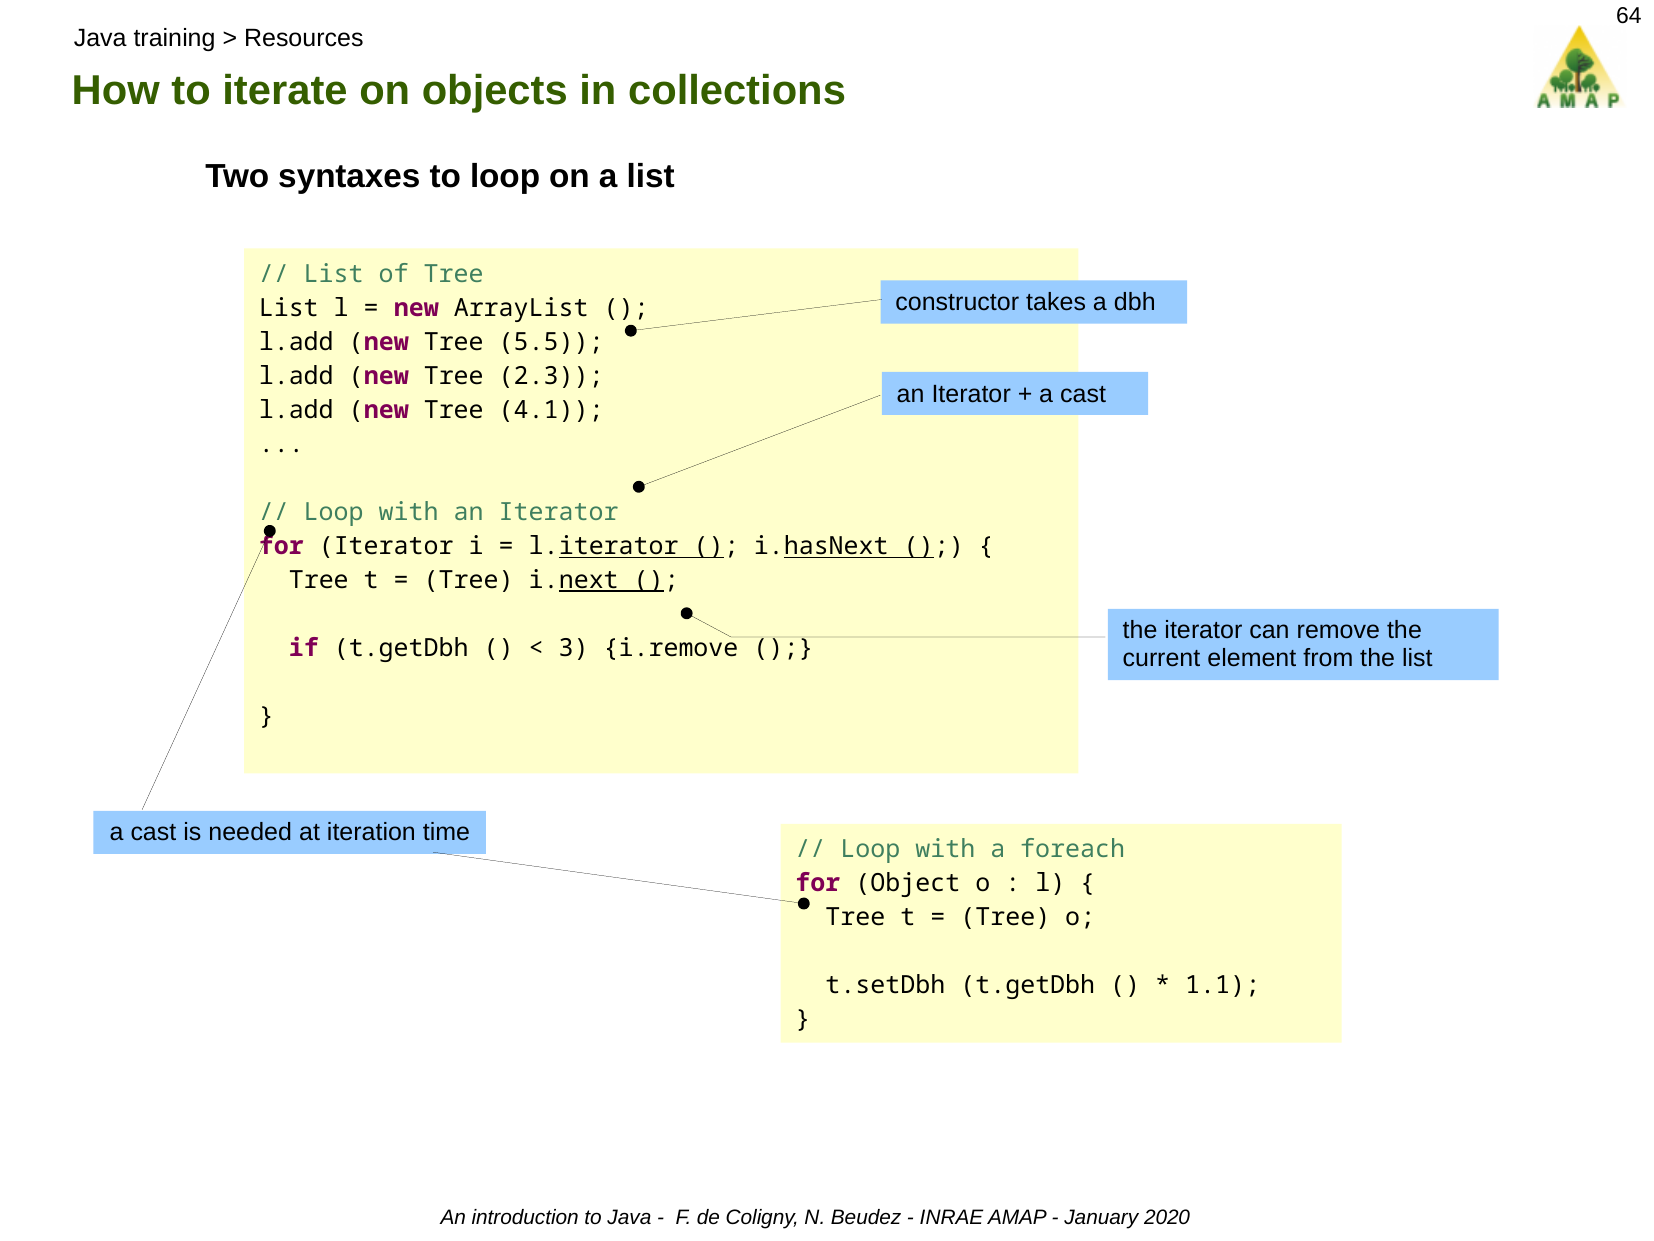

64
Java training > Resources
How to iterate on objects in collections
Two syntaxes to loop on a list
// List of Tree
List l = new ArrayList ();
l.add (new Tree (5.5));
l.add (new Tree (2.3));
l.add (new Tree (4.1));
...
// Loop with an Iterator
for (Iterator i = l.iterator (); i.hasNext ();) {
 Tree t = (Tree) i.next ();
 if (t.getDbh () < 3) {i.remove ();}
}
constructor takes a dbh
an Iterator + a cast
the iterator can remove the current element from the list
a cast is needed at iteration time
// Loop with a foreach
for (Object o : l) {
 Tree t = (Tree) o;
 t.setDbh (t.getDbh () * 1.1);
}